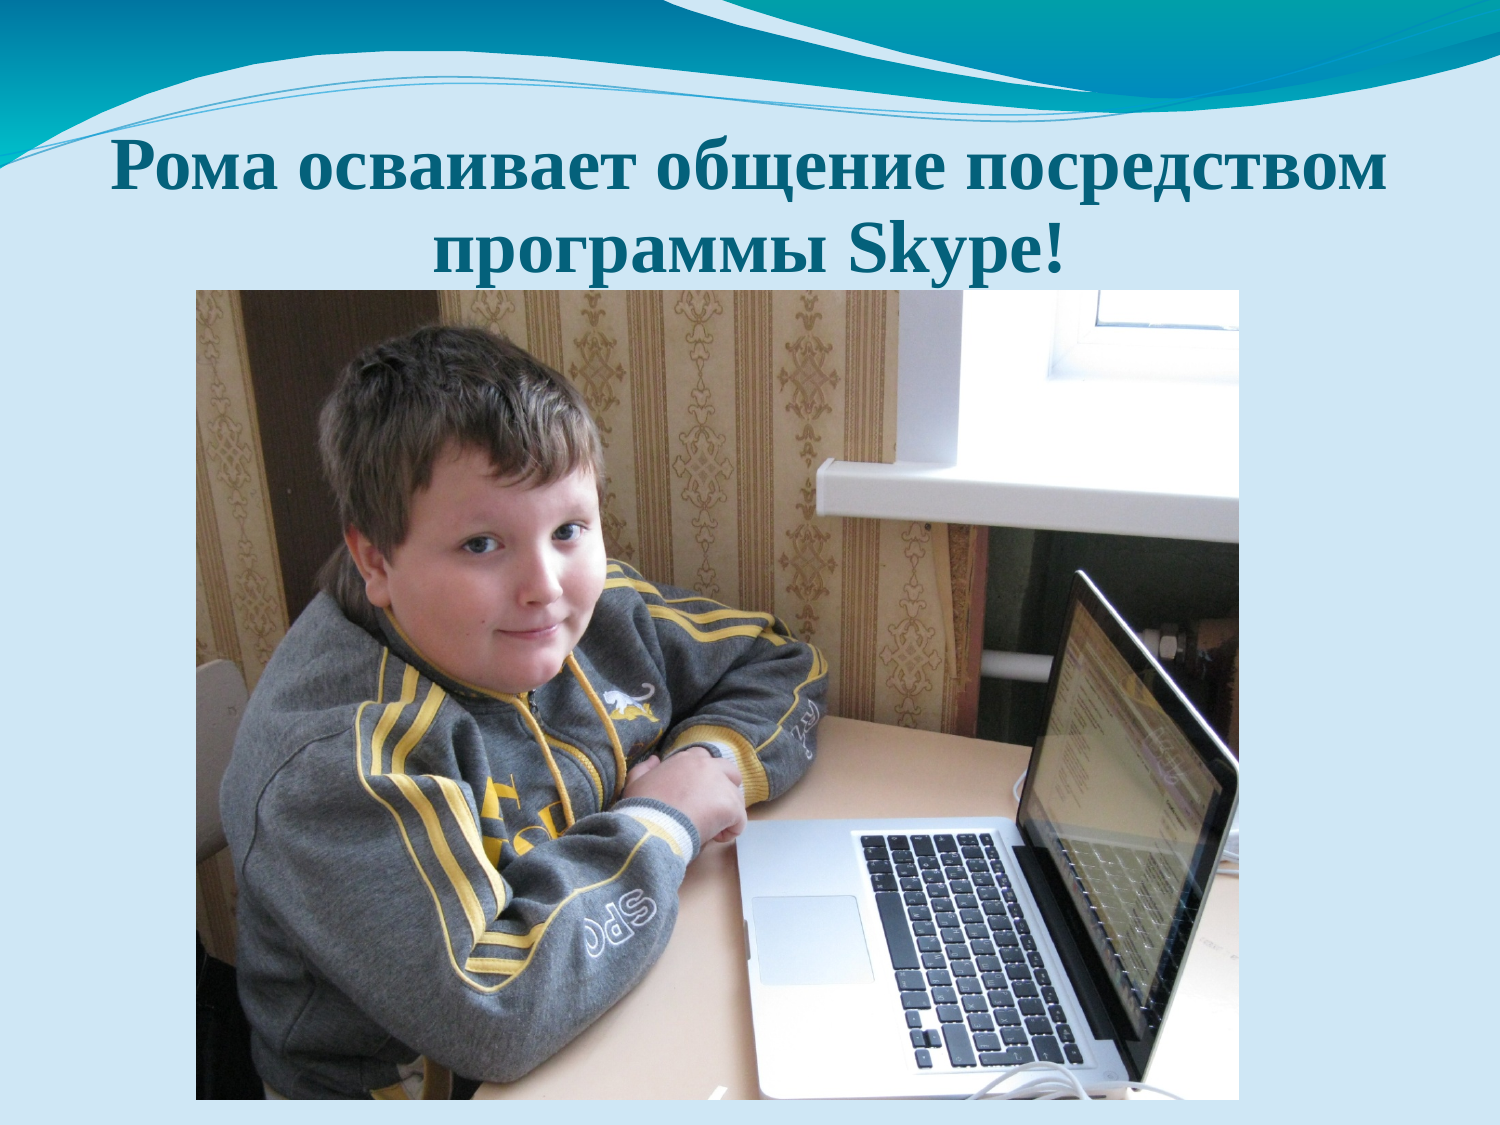

# Рома осваивает общение посредством программы Skype!